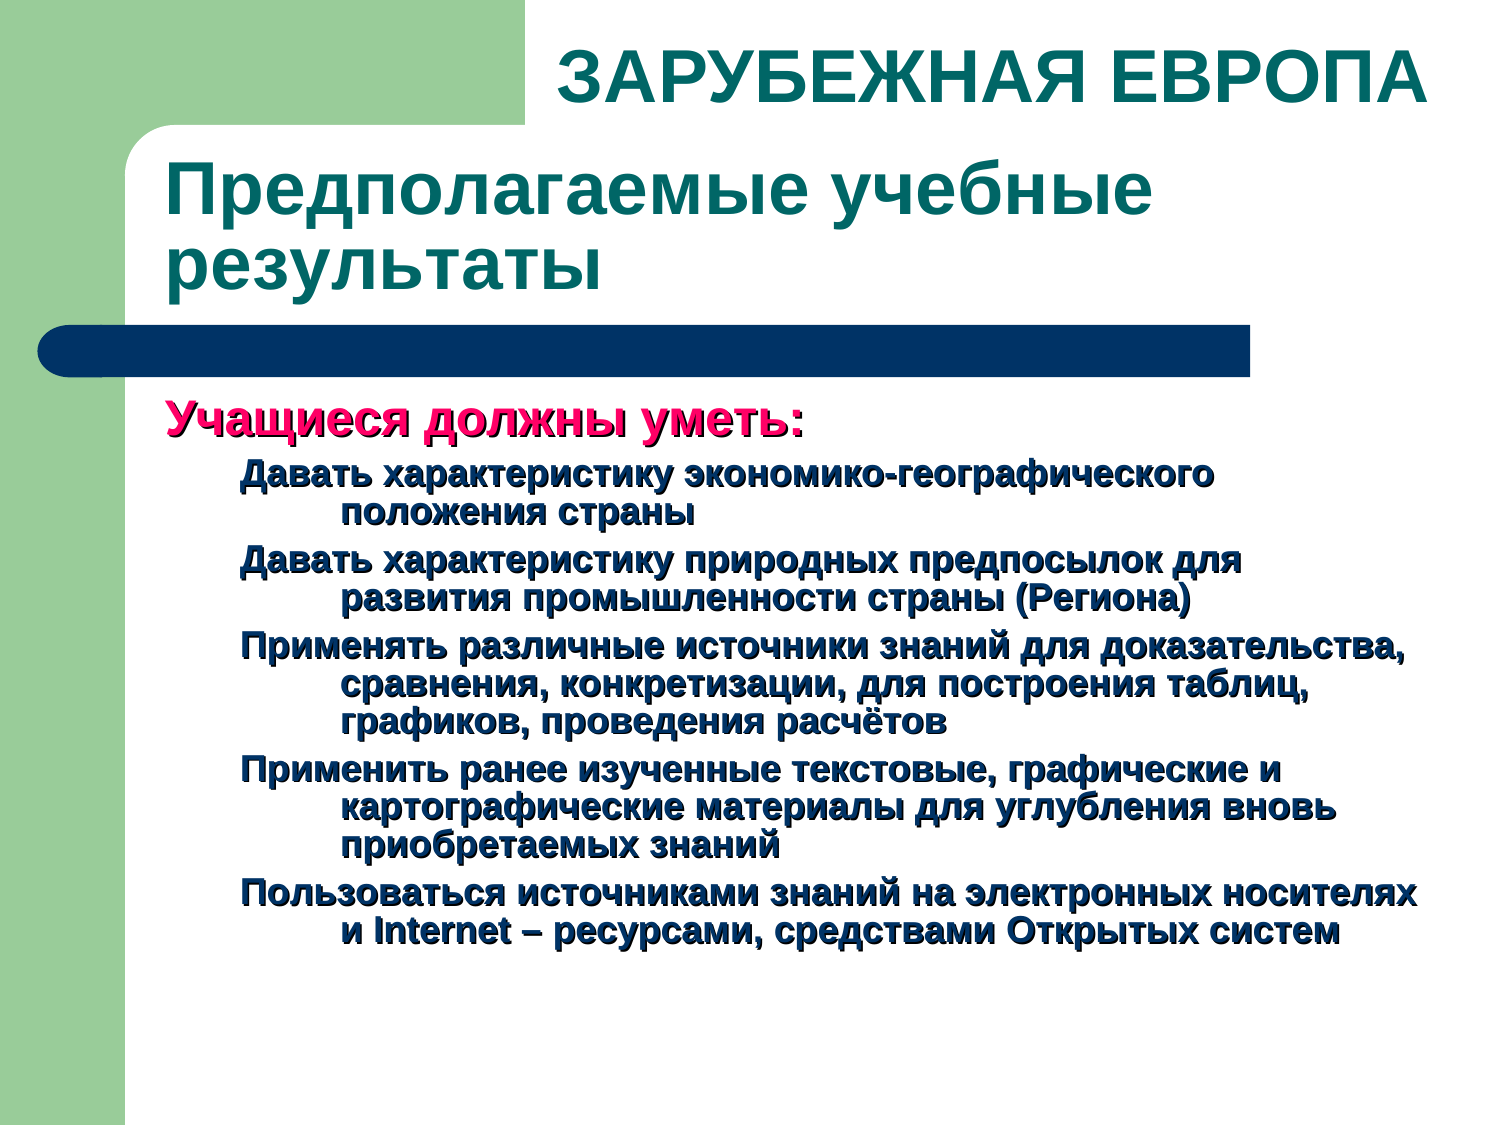

ЗАРУБЕЖНАЯ ЕВРОПА
# Предполагаемые учебные результаты
Учащиеся должны уметь:
Давать характеристику экономико-географического положения страны
Давать характеристику природных предпосылок для развития промышленности страны (Региона)
Применять различные источники знаний для доказательства, сравнения, конкретизации, для построения таблиц, графиков, проведения расчётов
Применить ранее изученные текстовые, графические и картографические материалы для углубления вновь приобретаемых знаний
Пользоваться источниками знаний на электронных носителях и Internet – ресурсами, средствами Открытых систем